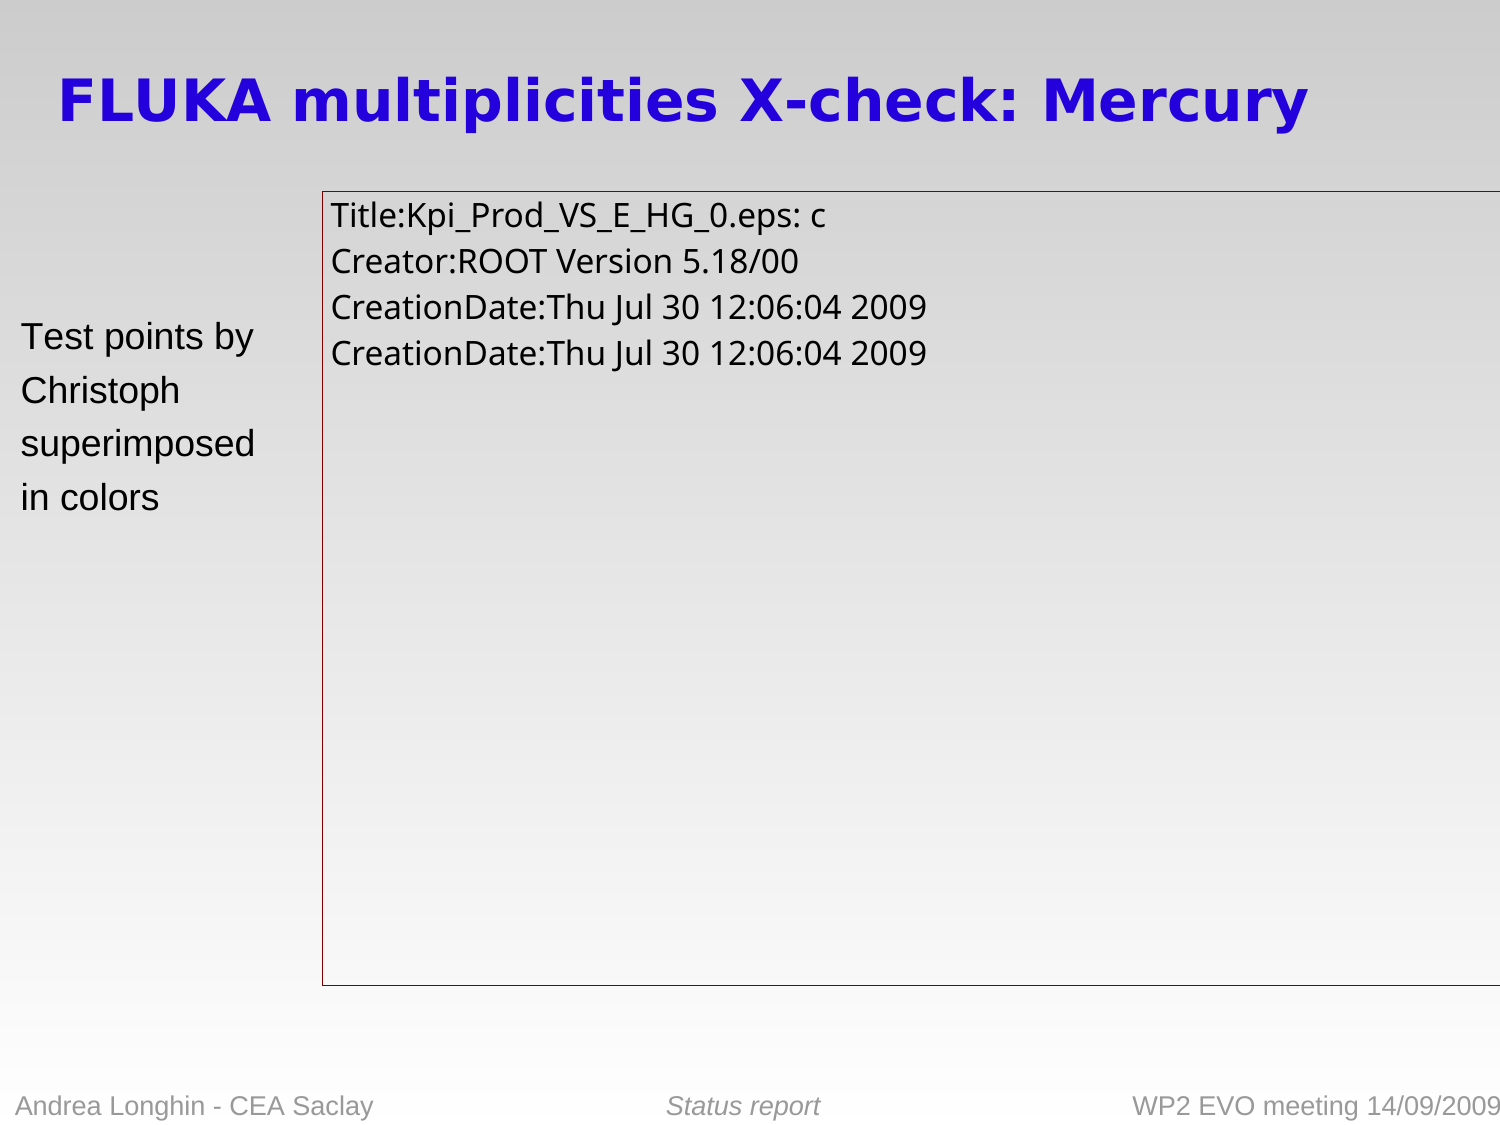

# FLUKA multiplicities X-check: Mercury
Test points by Christoph superimposed in colors